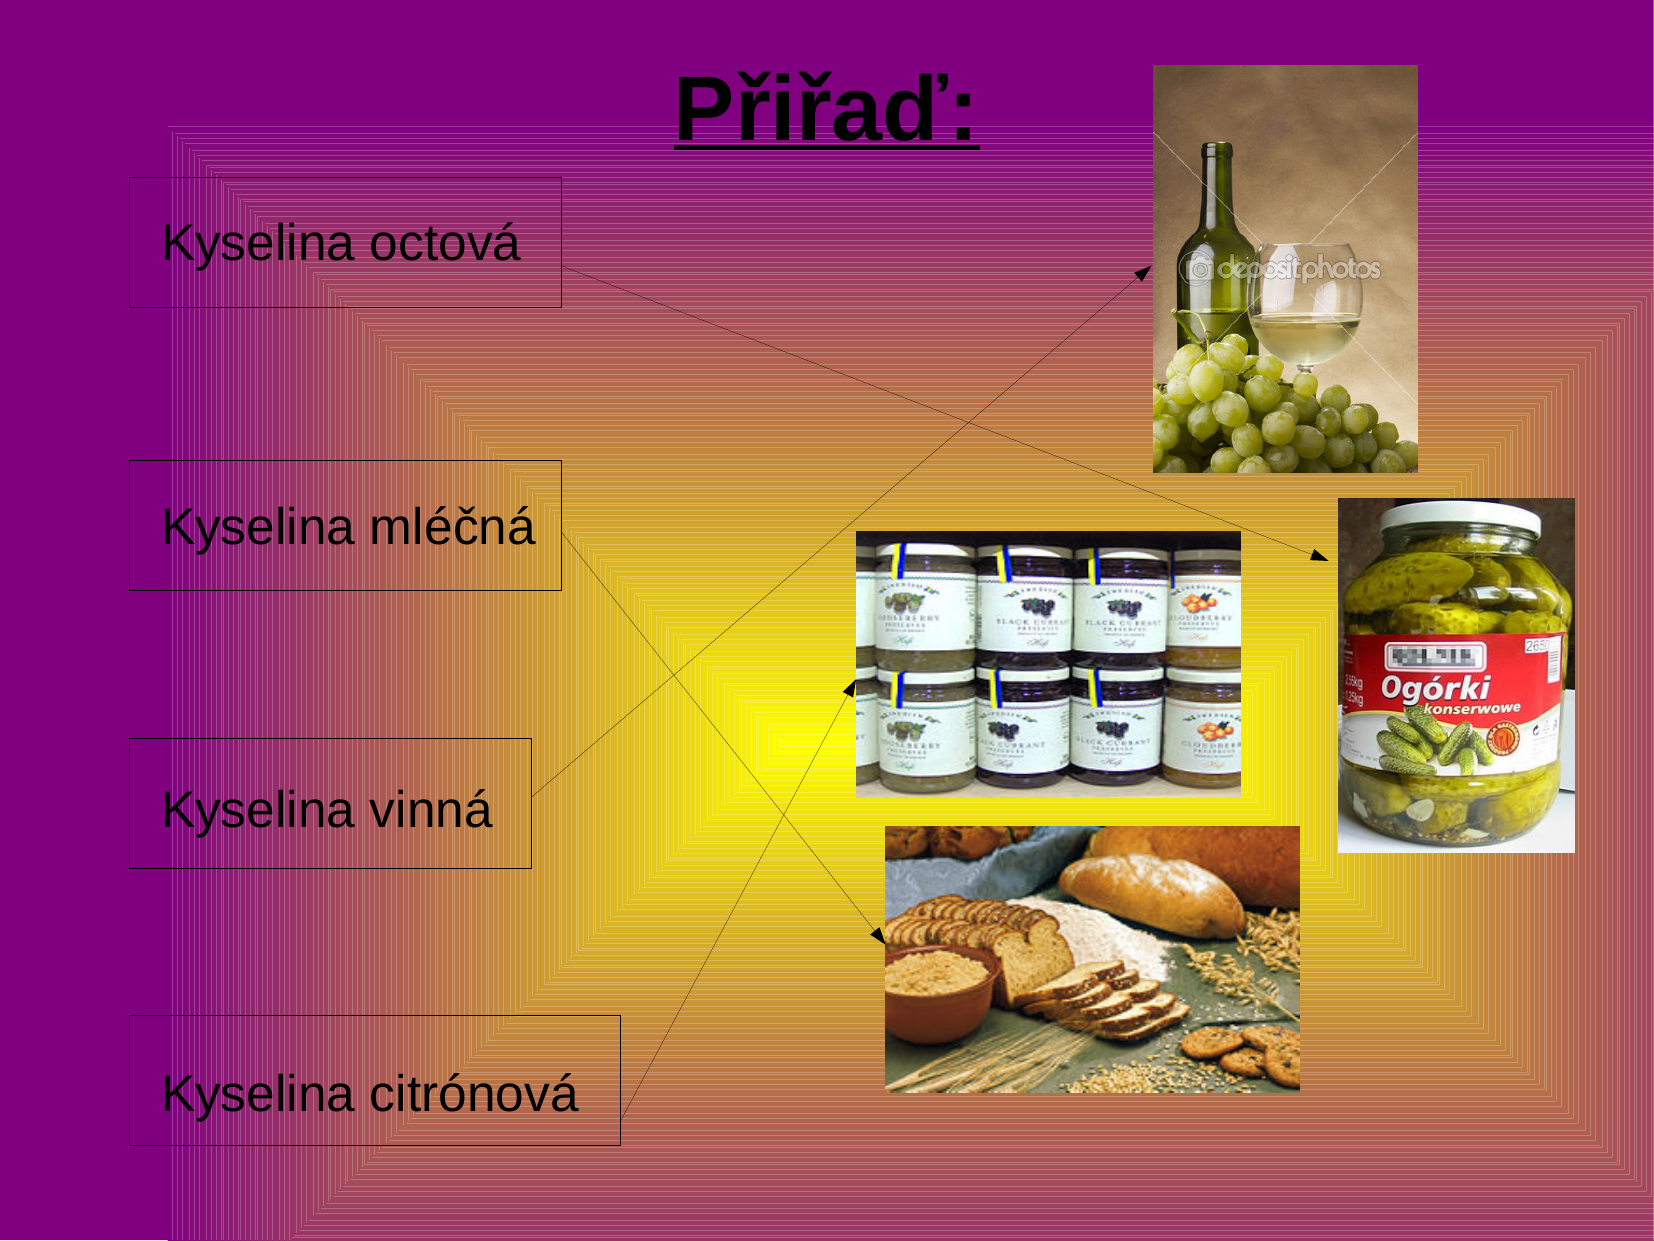

# Přiřaď:
Kyselina octová
Kyselina mléčná
Kyselina vinná
Kyselina citrónová